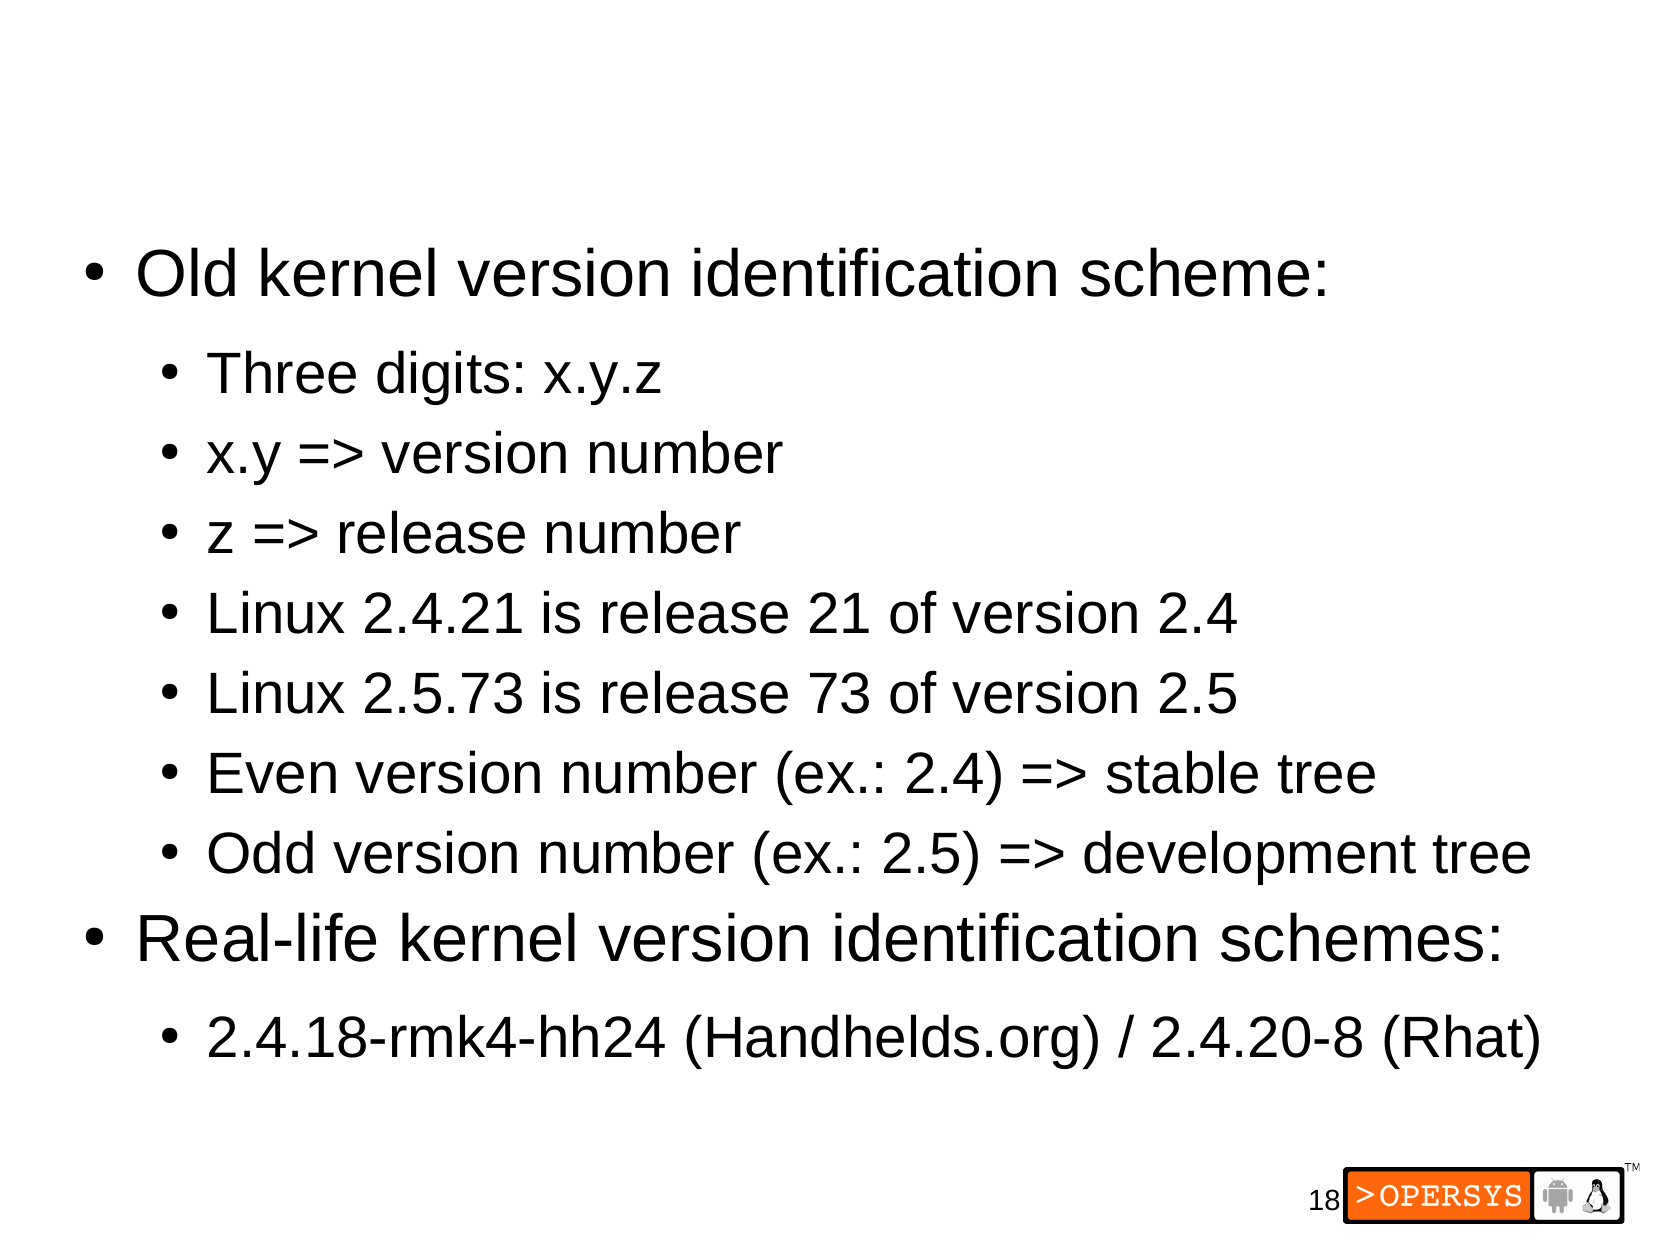

# Old kernel version identification scheme:
Three digits: x.y.z
x.y => version number
z => release number
Linux 2.4.21 is release 21 of version 2.4
Linux 2.5.73 is release 73 of version 2.5
Even version number (ex.: 2.4) => stable tree
Odd version number (ex.: 2.5) => development tree
Real-life kernel version identification schemes:
2.4.18-rmk4-hh24 (Handhelds.org) / 2.4.20-8 (Rhat)